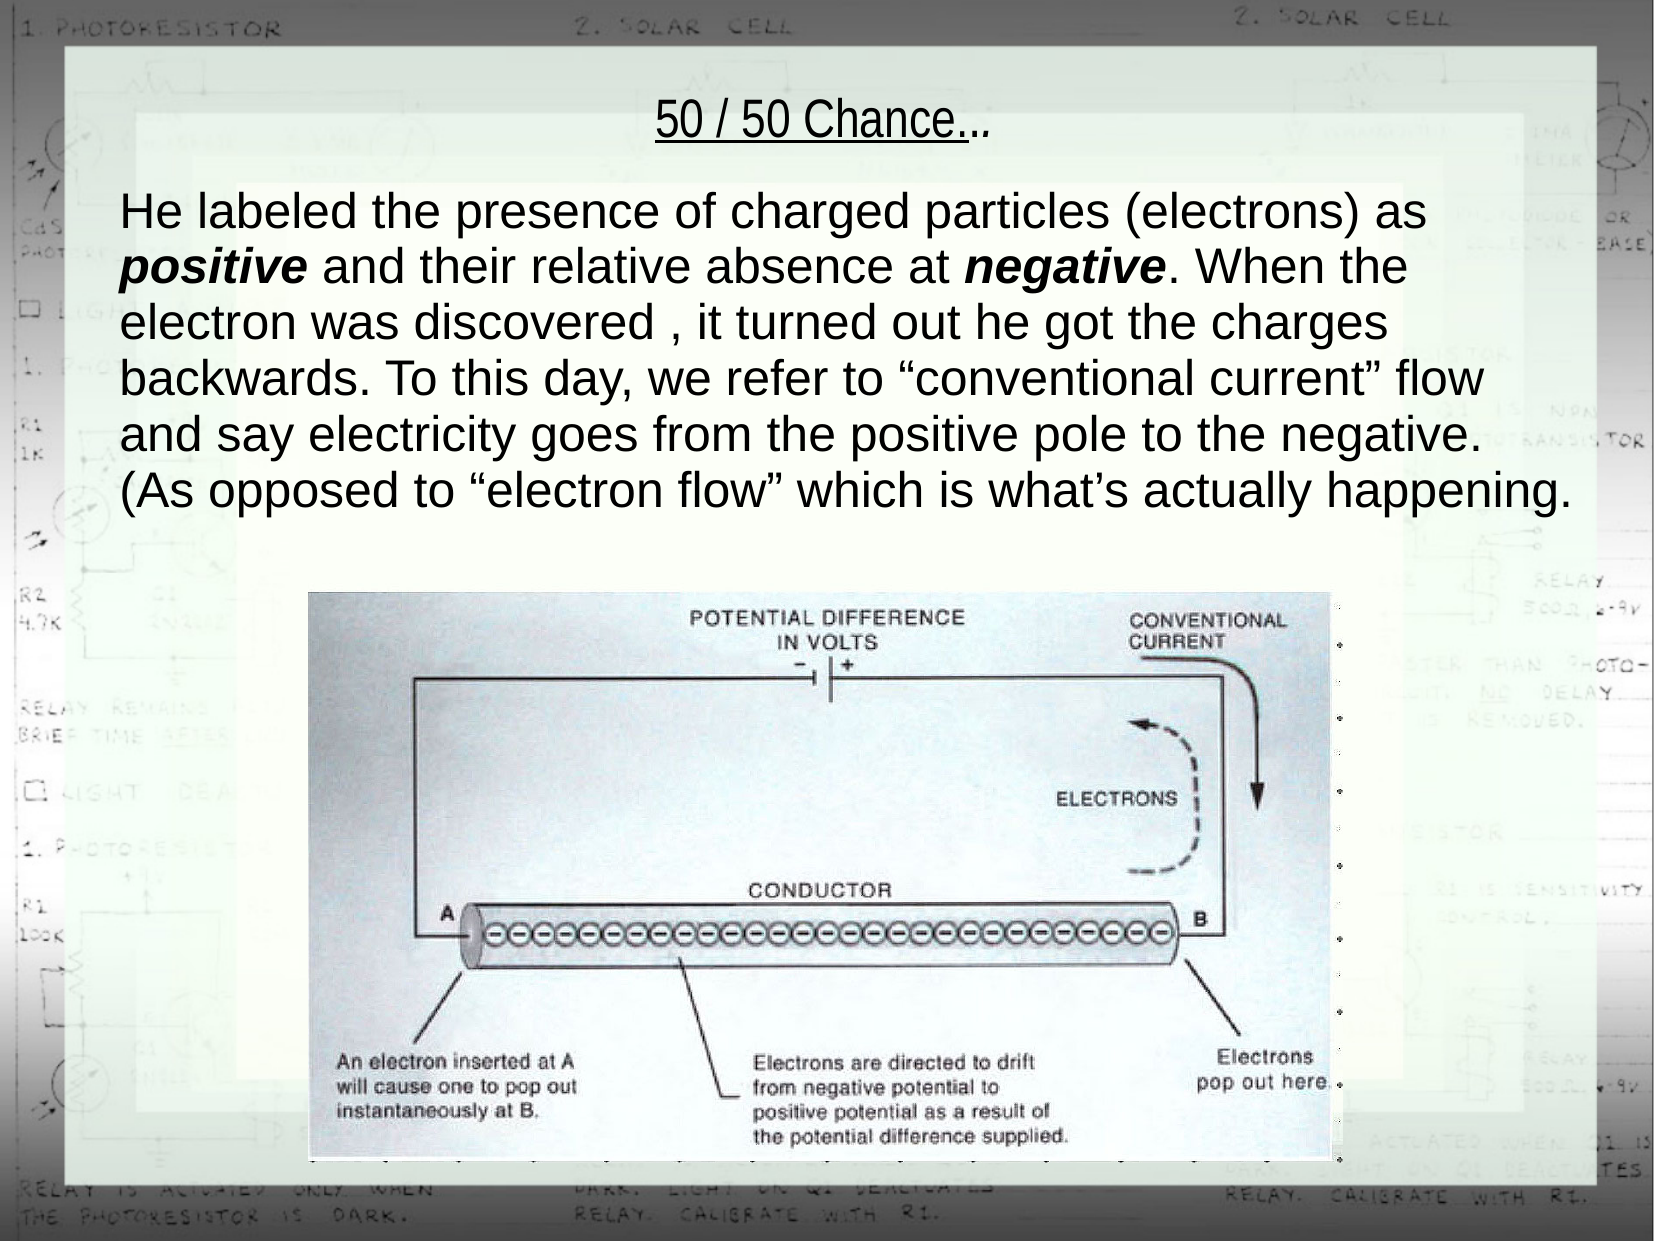

# 50 / 50 Chance...
He labeled the presence of charged particles (electrons) as positive and their relative absence at negative. When the
electron was discovered , it turned out he got the charges backwards. To this day, we refer to “conventional current” flow
and say electricity goes from the positive pole to the negative.
(As opposed to “electron flow” which is what’s actually happening.